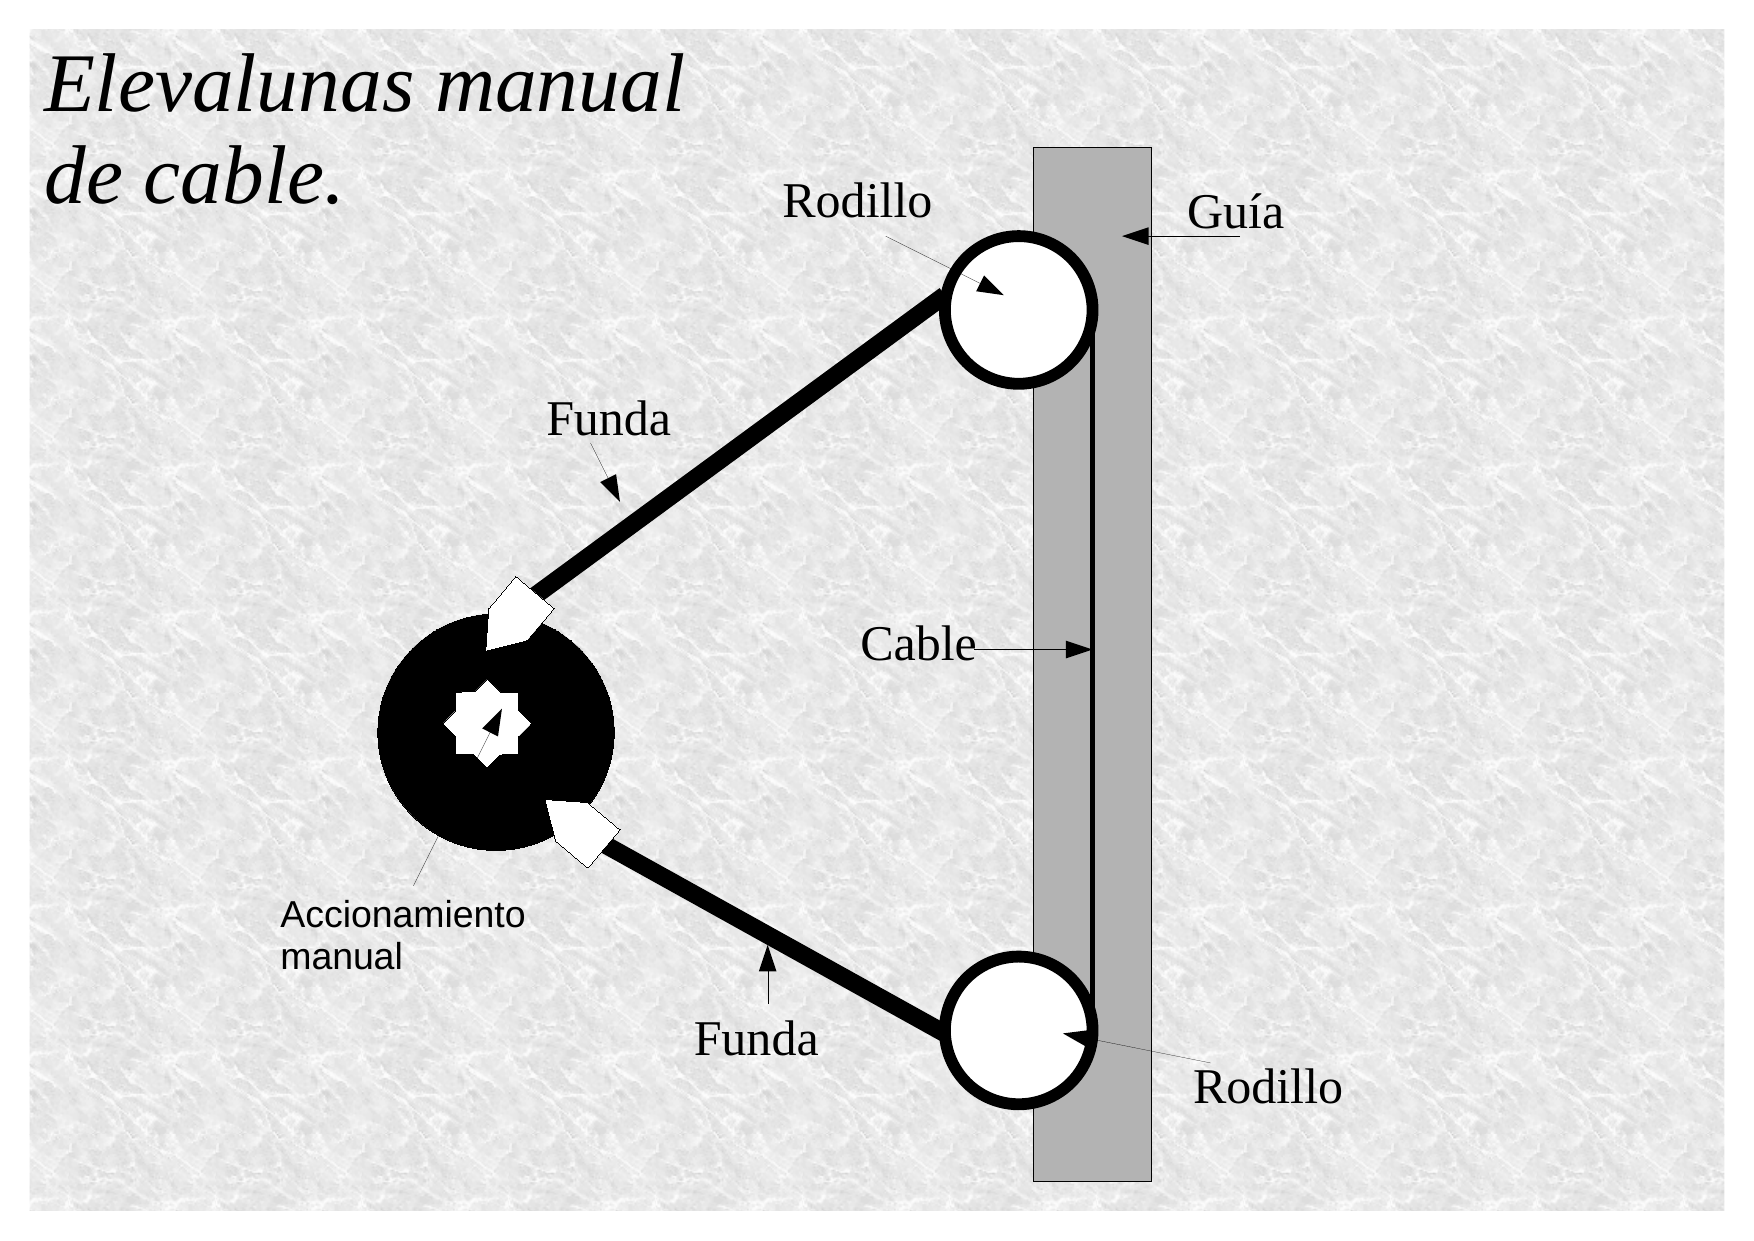

Elevalunas manual de cable.
Rodillo
Guía
Funda
Cable
Accionamiento
manual
Funda
Rodillo